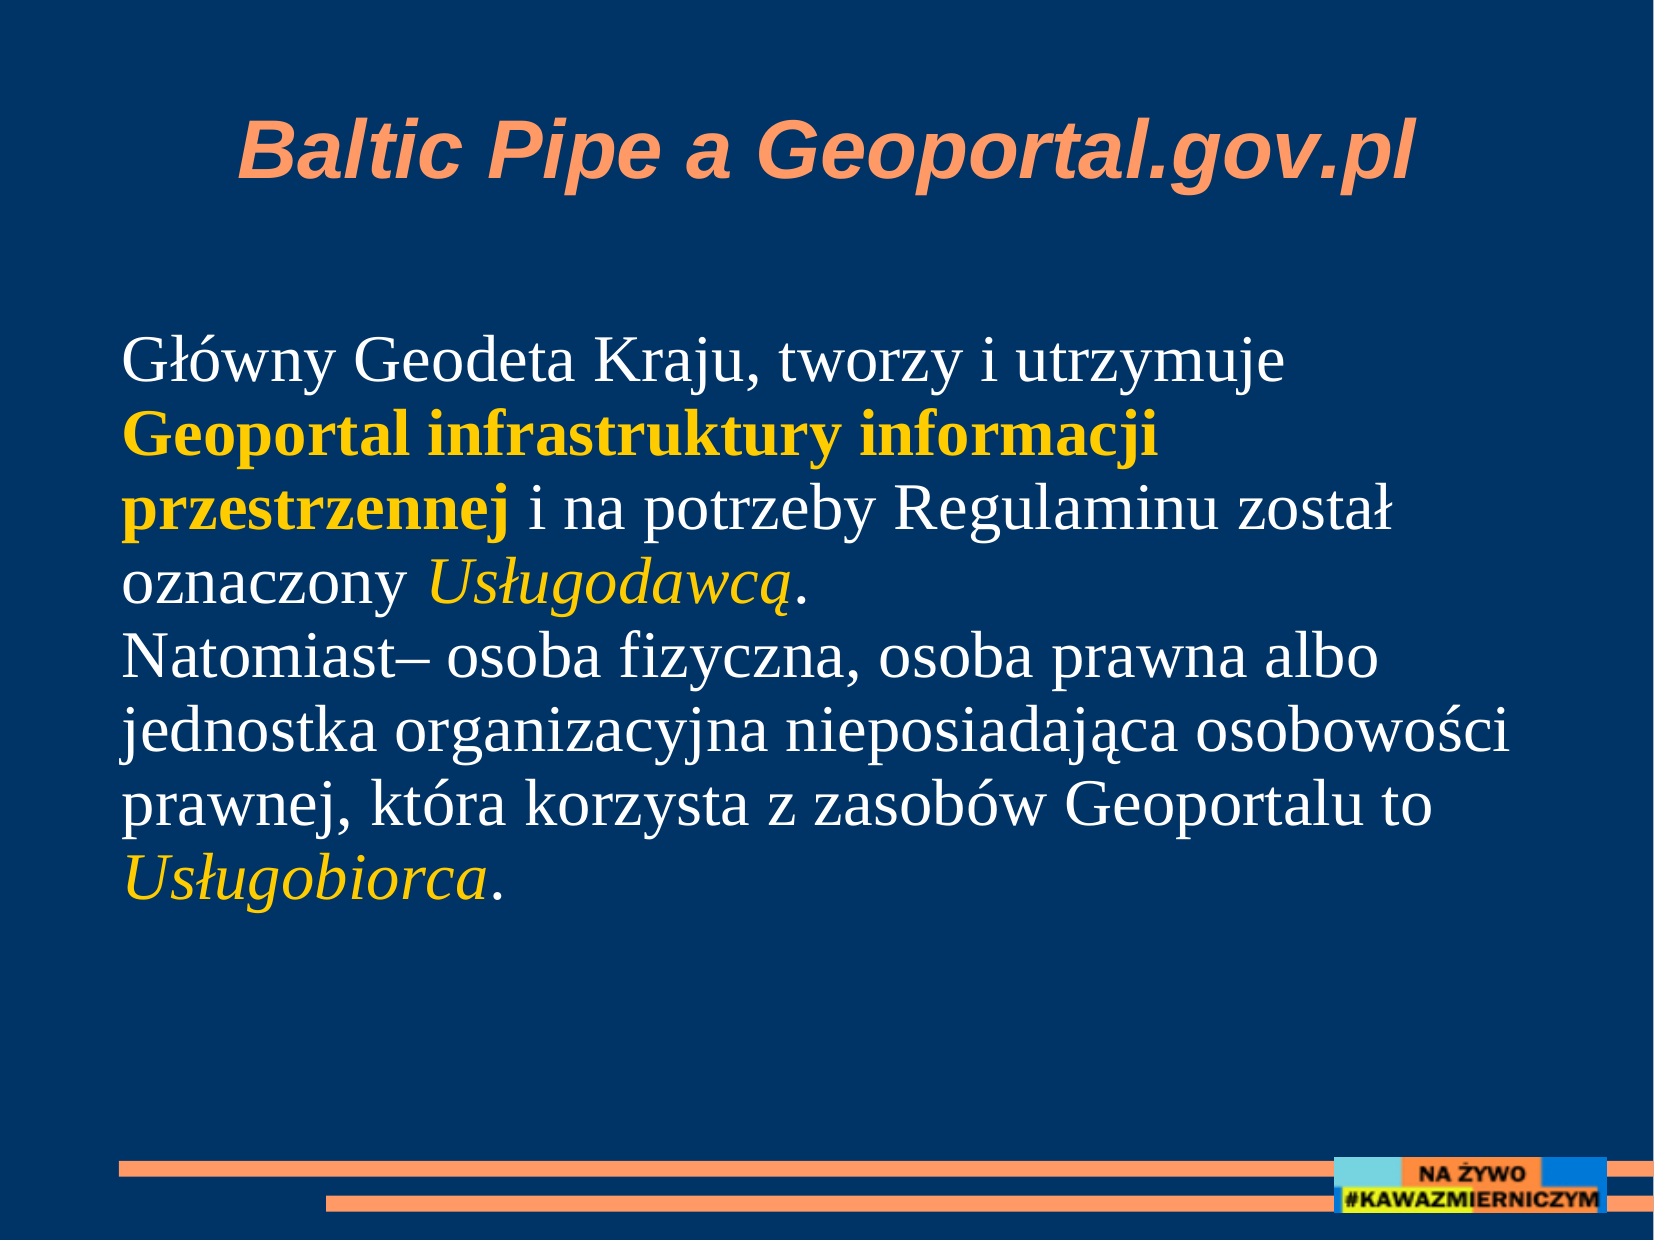

# Baltic Pipe a Geoportal.gov.pl
Główny Geodeta Kraju, tworzy i utrzymuje Geoportal infrastruktury informacji przestrzennej i na potrzeby Regulaminu został oznaczony Usługodawcą.
Natomiast– osoba fizyczna, osoba prawna albo jednostka organizacyjna nieposiadająca osobowości prawnej, która korzysta z zasobów Geoportalu to Usługobiorca.